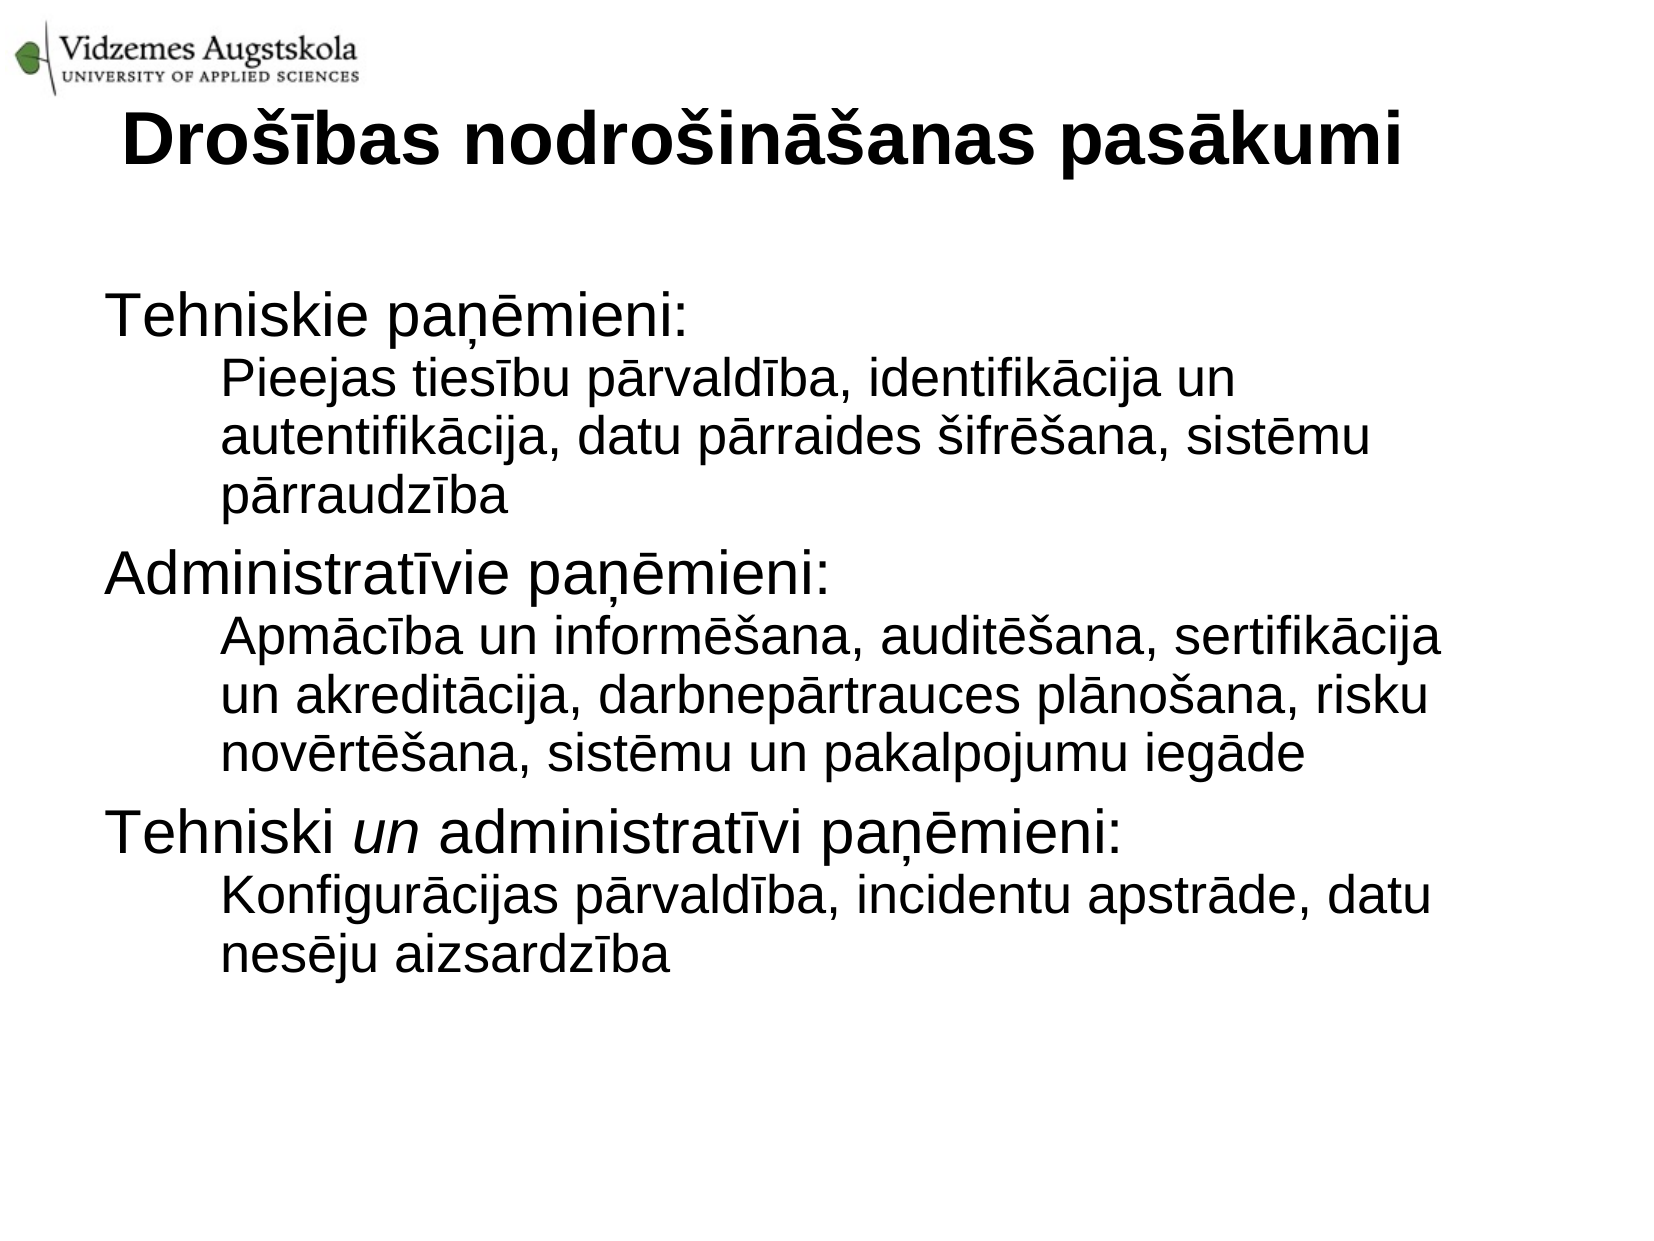

# Drošības nodrošināšanas pasākumi
Tehniskie paņēmieni:
Pieejas tiesību pārvaldība, identifikācija un autentifikācija, datu pārraides šifrēšana, sistēmu pārraudzība
Administratīvie paņēmieni:
Apmācība un informēšana, auditēšana, sertifikācija un akreditācija, darbnepārtrauces plānošana, risku novērtēšana, sistēmu un pakalpojumu iegāde
Tehniski un administratīvi paņēmieni:
Konfigurācijas pārvaldība, incidentu apstrāde, datu nesēju aizsardzība